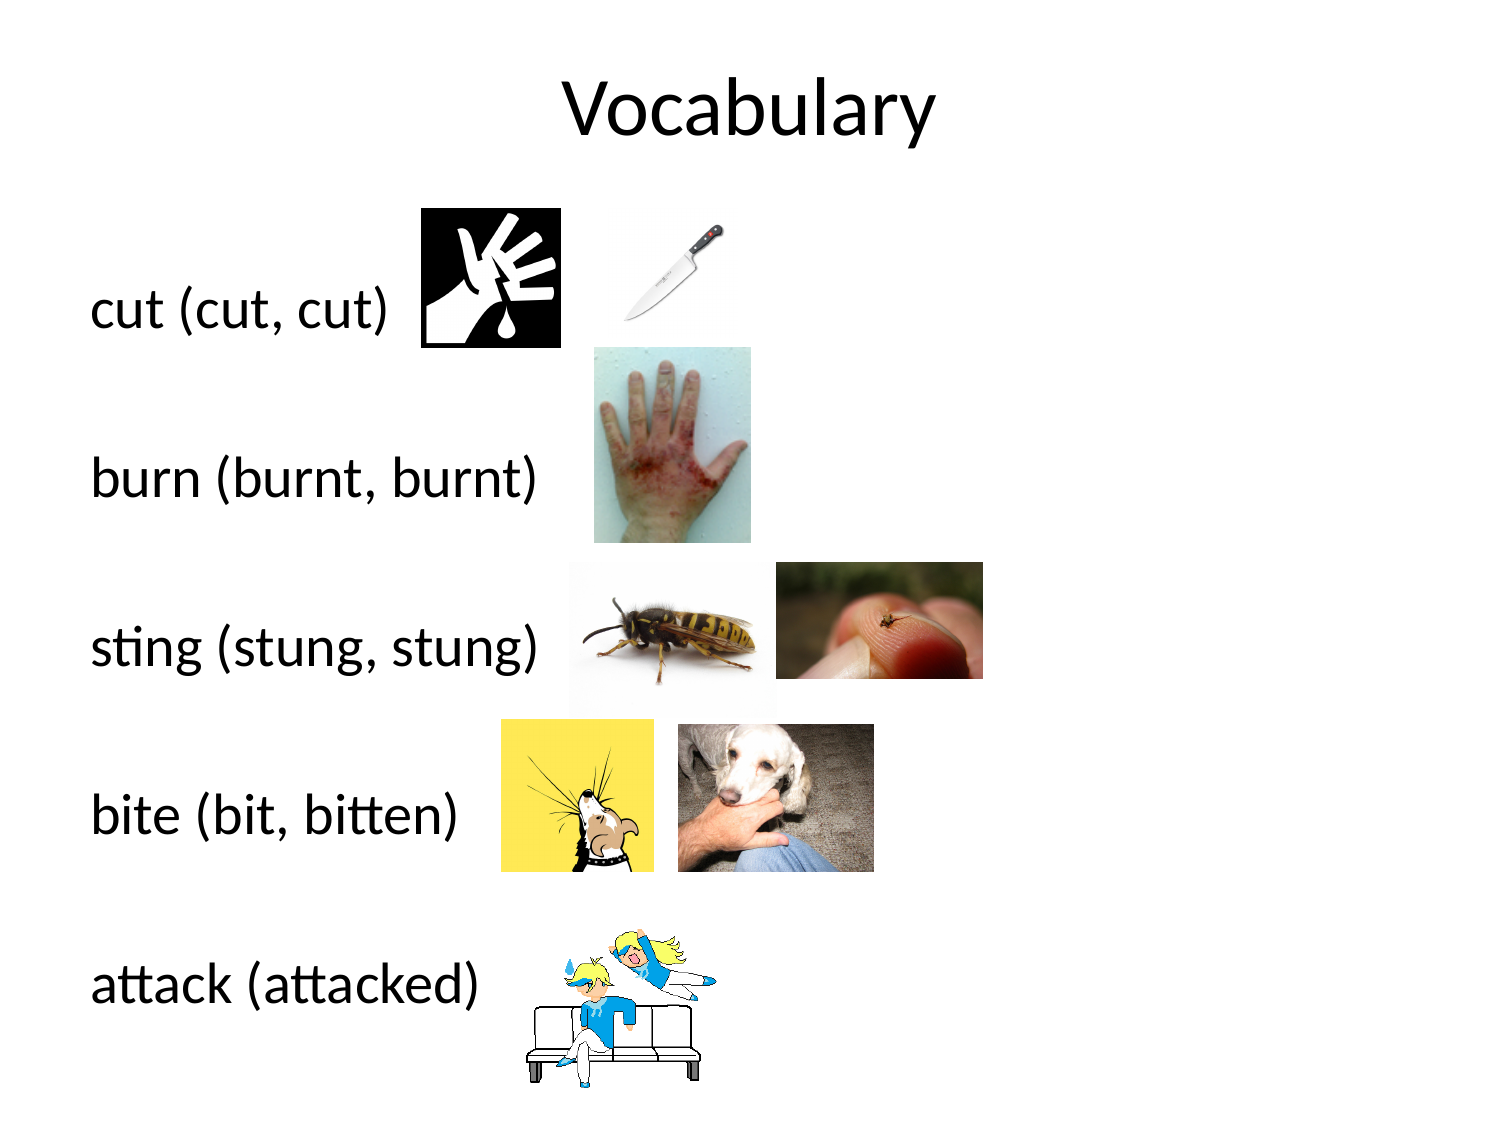

# Vocabulary
cut (cut, cut)
burn (burnt, burnt)
sting (stung, stung)
bite (bit, bitten)
attack (attacked)